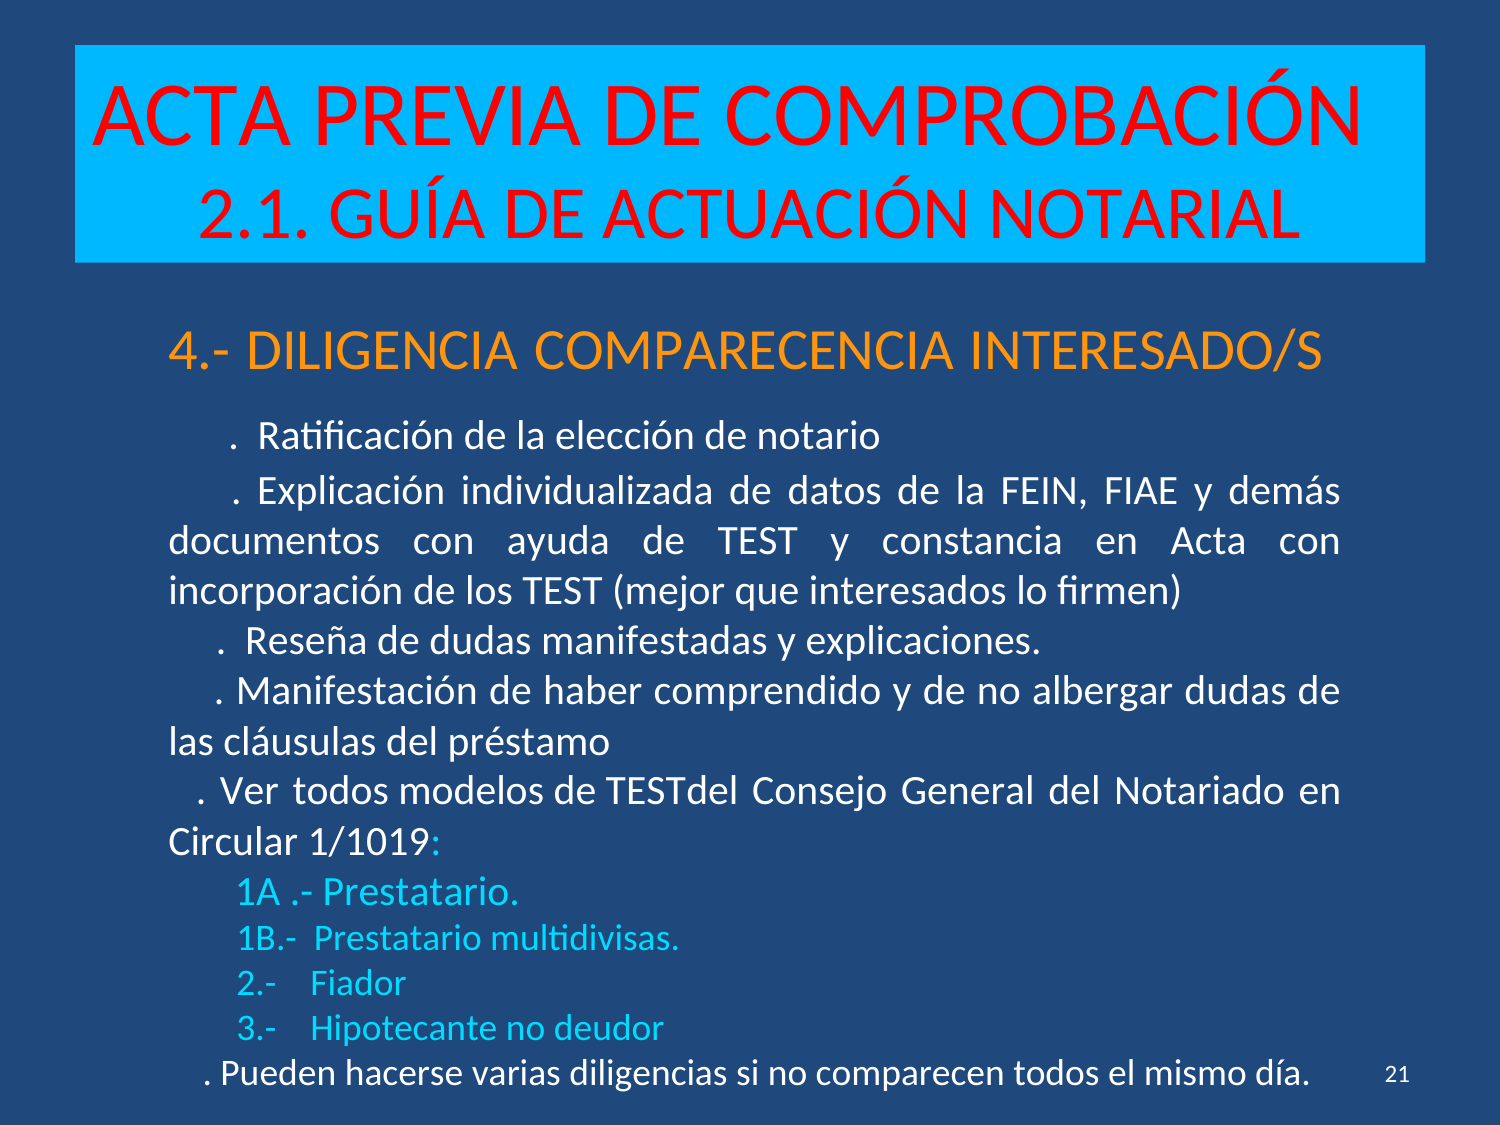

ACTA PREVIA DE COMPROBACIÓN
2.1. GUÍA DE ACTUACIÓN NOTARIAL
4.- DILIGENCIA COMPARECENCIA INTERESADO/S . Ratificación de la elección de notario
 . Explicación individualizada de datos de la FEIN, FIAE y demás documentos con ayuda de TEST y constancia en Acta con incorporación de los TEST (mejor que interesados lo firmen)
 . Reseña de dudas manifestadas y explicaciones.
 . Manifestación de haber comprendido y de no albergar dudas de las cláusulas del préstamo
 . Ver todos modelos de TESTdel Consejo General del Notariado en Circular 1/1019:
 1A .- Prestatario.
 1B.- Prestatario multidivisas.
 2.- Fiador
 3.- Hipotecante no deudor
 . Pueden hacerse varias diligencias si no comparecen todos el mismo día.